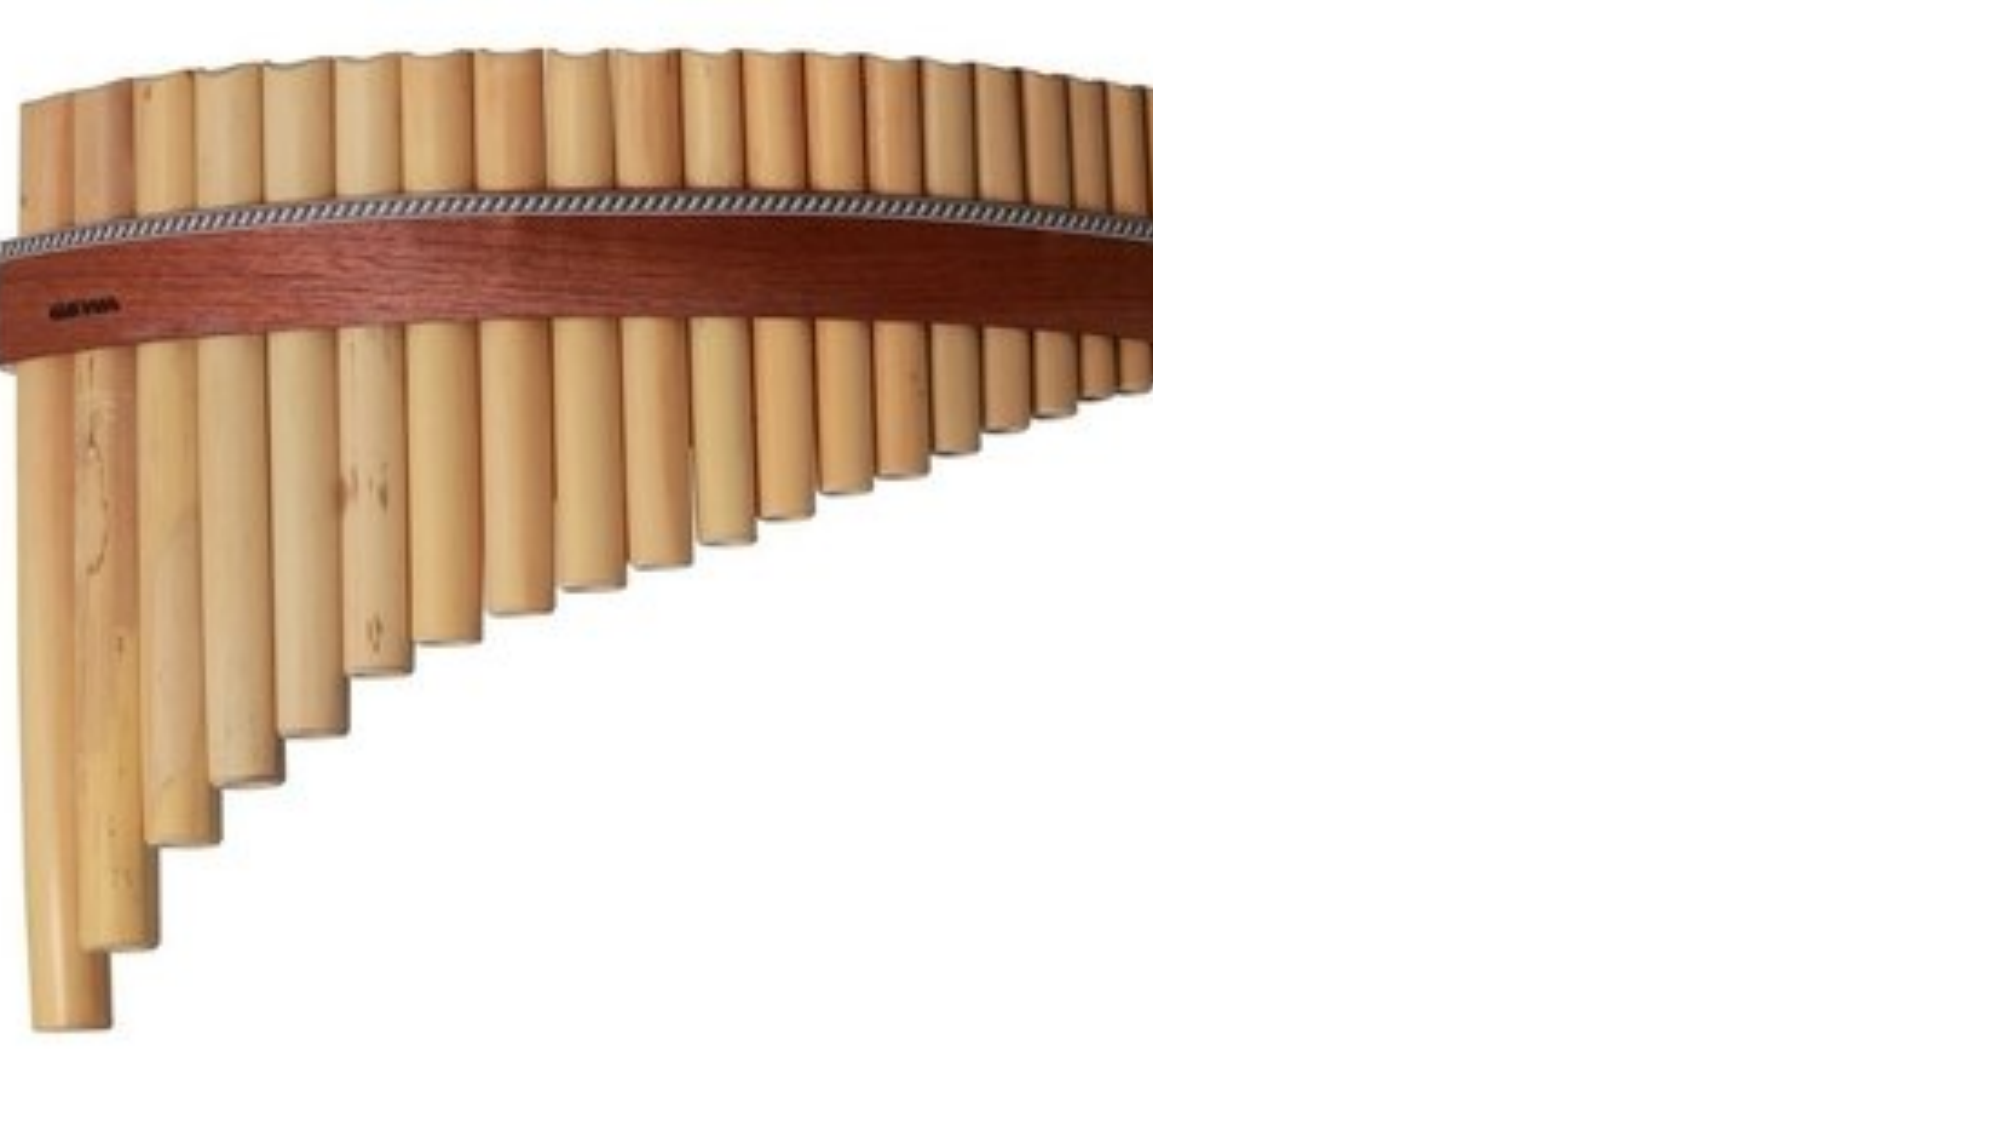

# TRSTENKE OZIROMA PANOVA PIŠČAL
Sestavljene so iz votlih cevi trsja. Vanje pihamo.
Glasbeni primer: ljudska Trzinka